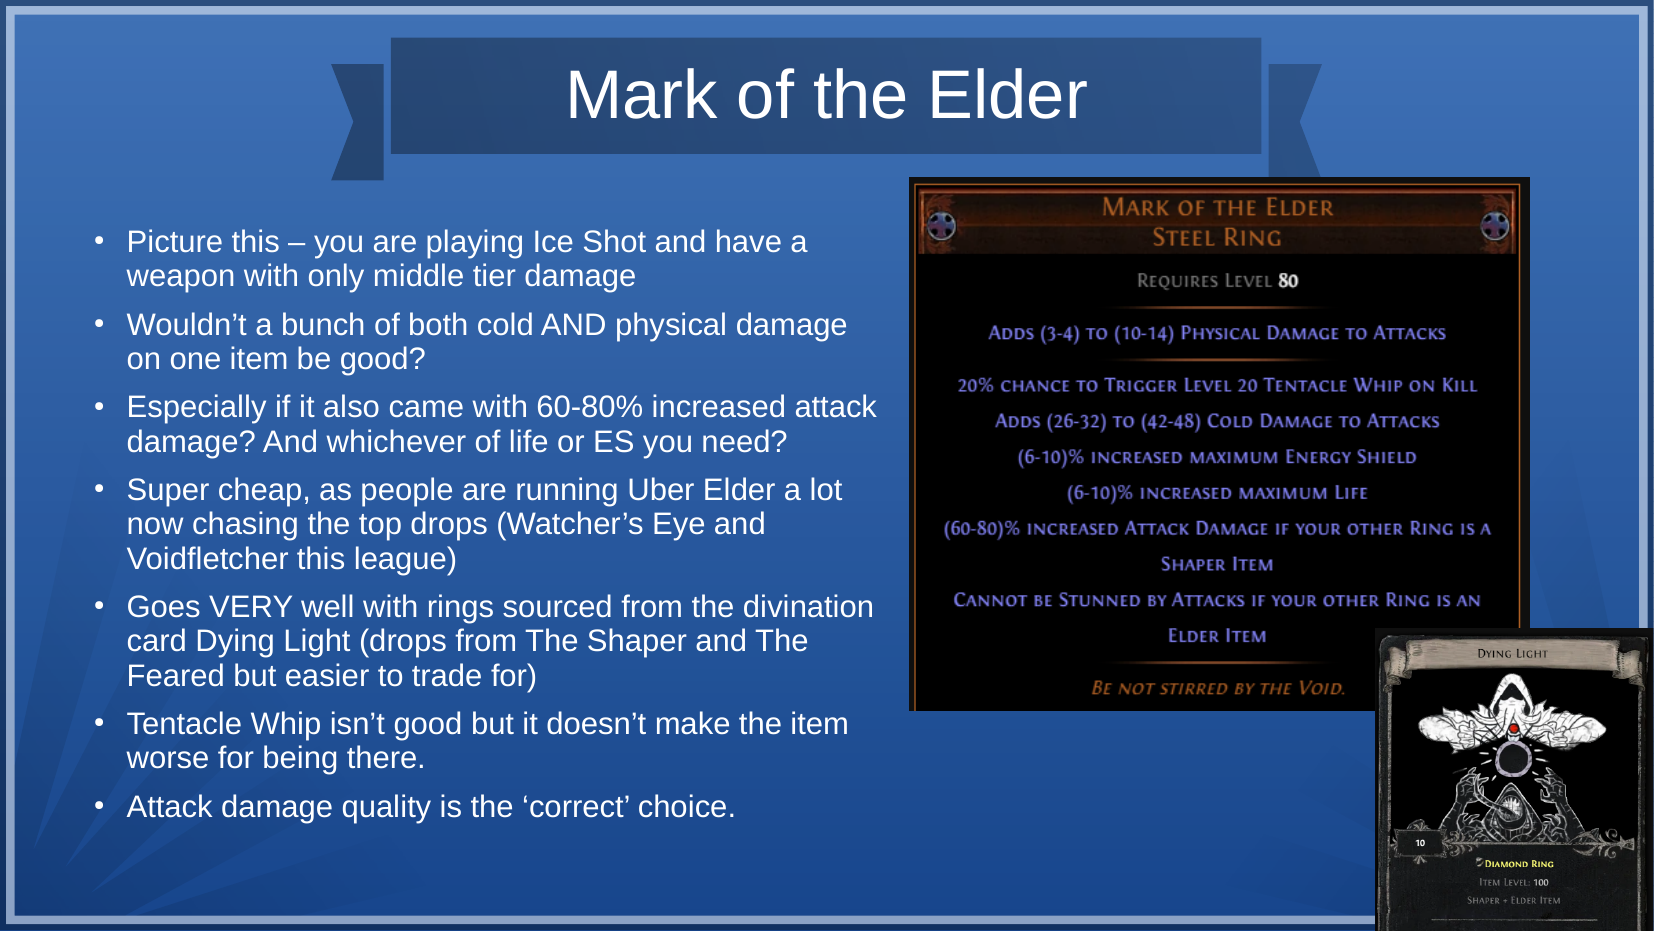

# Mark of the Elder
Picture this – you are playing Ice Shot and have a weapon with only middle tier damage
Wouldn’t a bunch of both cold AND physical damage on one item be good?
Especially if it also came with 60-80% increased attack damage? And whichever of life or ES you need?
Super cheap, as people are running Uber Elder a lot now chasing the top drops (Watcher’s Eye and Voidfletcher this league)
Goes VERY well with rings sourced from the divination card Dying Light (drops from The Shaper and The Feared but easier to trade for)
Tentacle Whip isn’t good but it doesn’t make the item worse for being there.
Attack damage quality is the ‘correct’ choice.